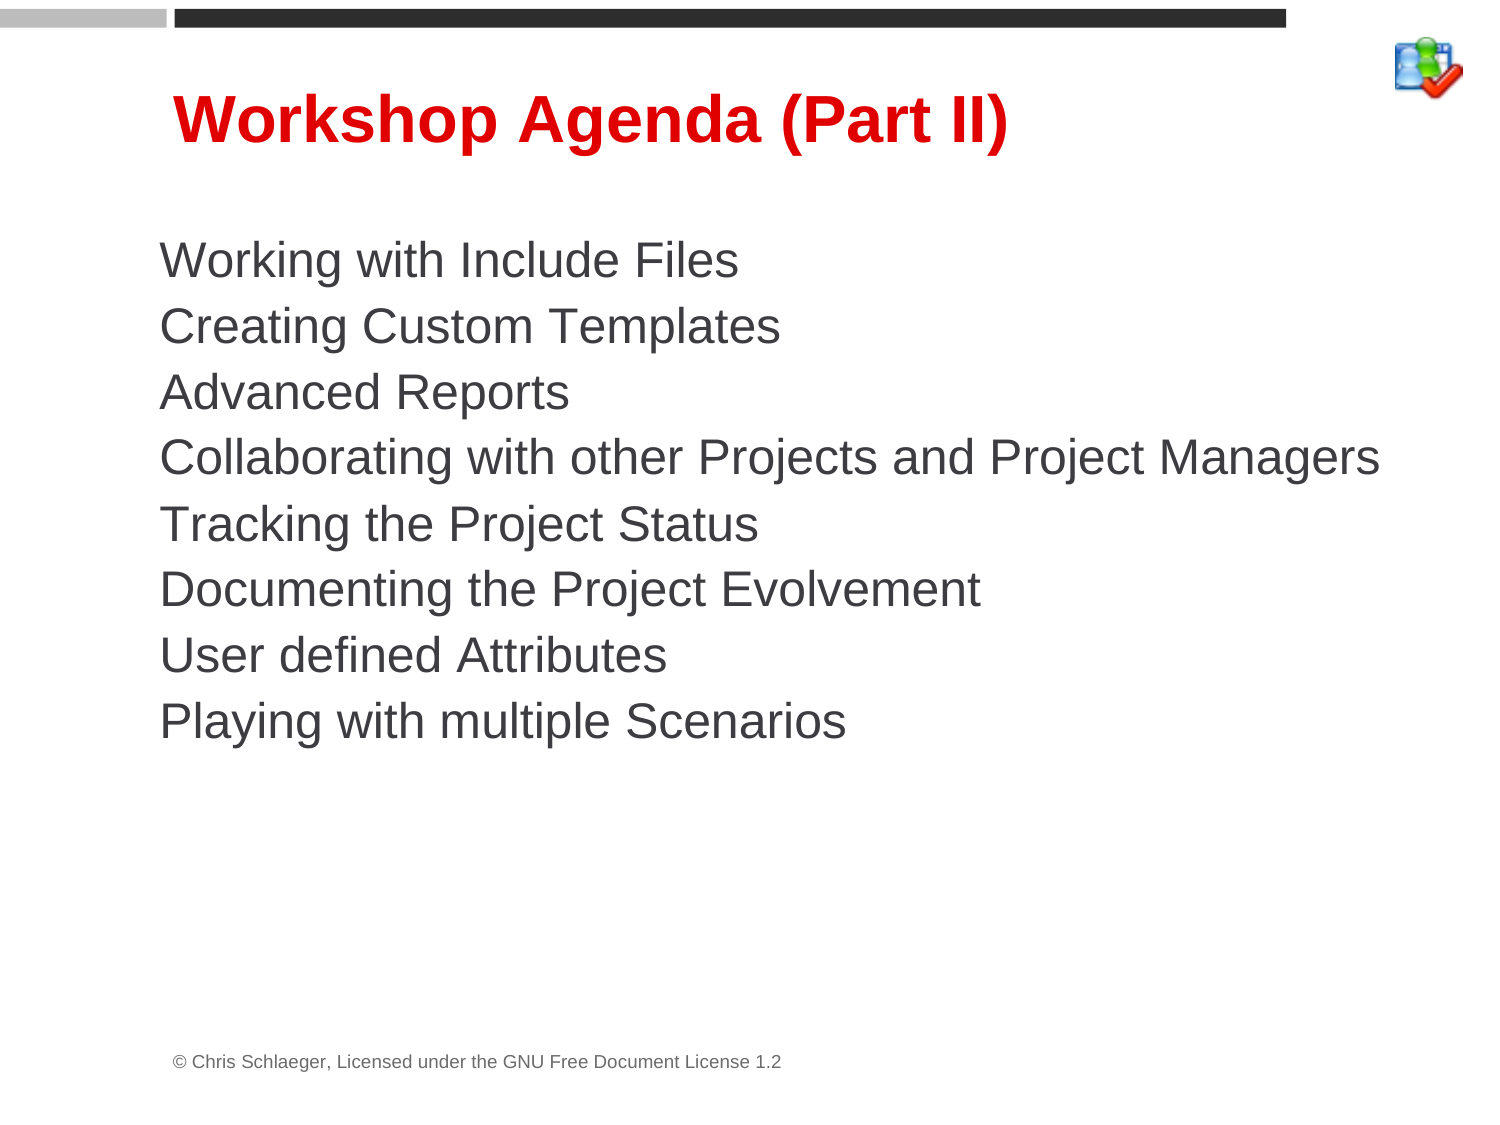

# Workshop Agenda (Part II)
Working with Include Files
Creating Custom Templates
Advanced Reports
Collaborating with other Projects and Project Managers
Tracking the Project Status
Documenting the Project Evolvement
User defined Attributes
Playing with multiple Scenarios